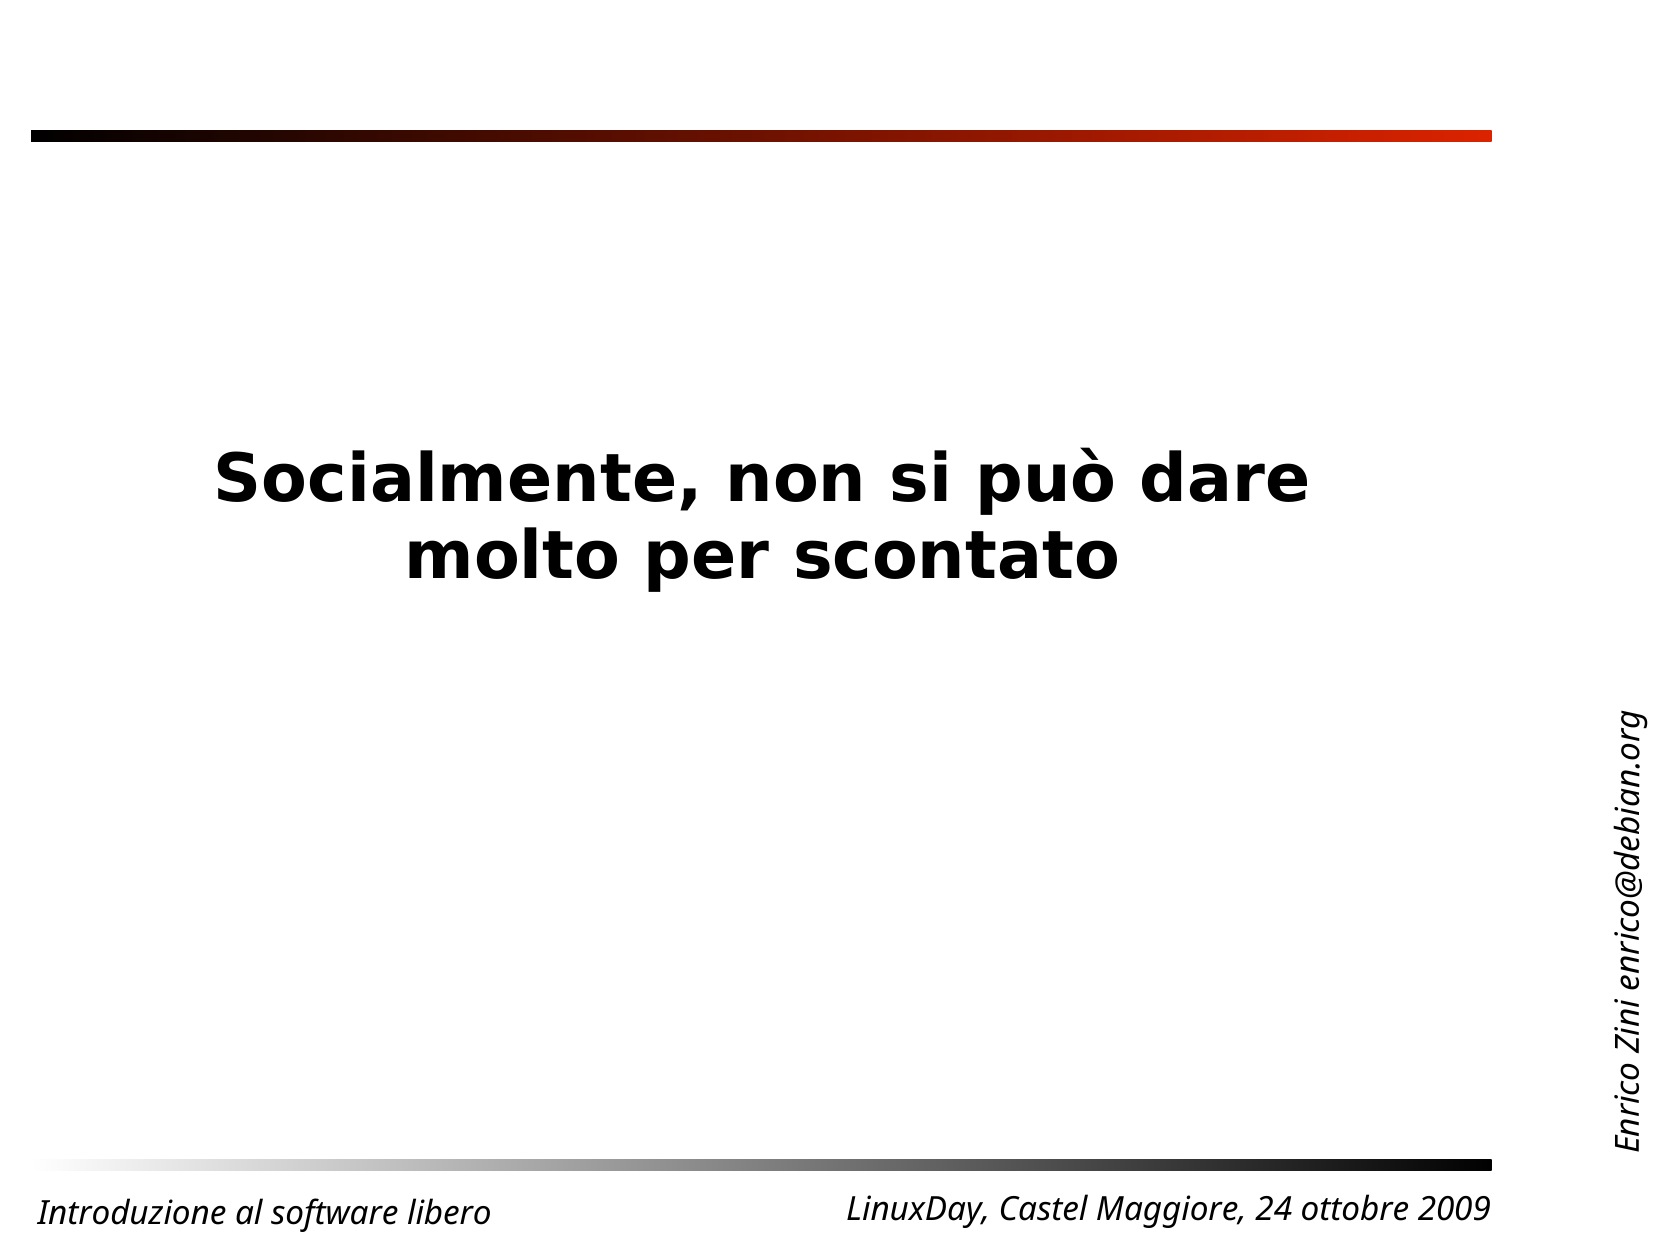

Socialmente, non si può dare
molto per scontato